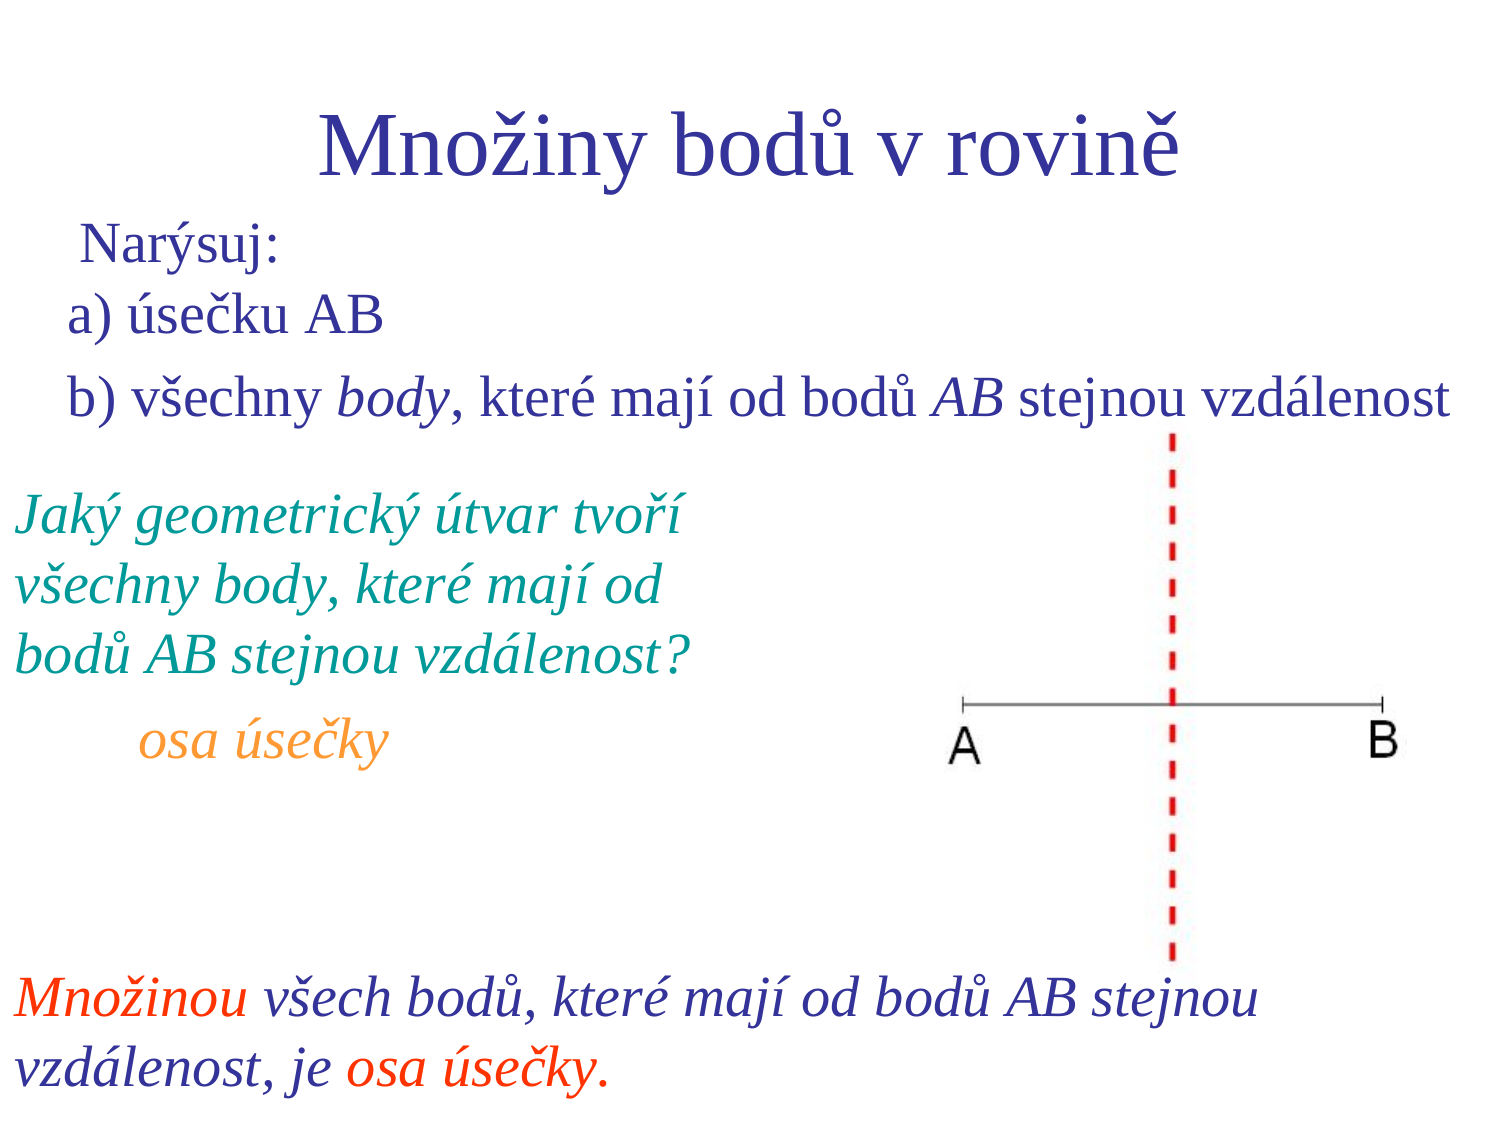

# Množiny bodů v rovině
Narýsuj:
a) úsečku AB
b) všechny body, které mají od bodů AB stejnou vzdálenost
Jaký geometrický útvar tvoří všechny body, které mají od bodů AB stejnou vzdálenost?
osa úsečky
Množinou všech bodů, které mají od bodů AB stejnou vzdálenost, je osa úsečky.